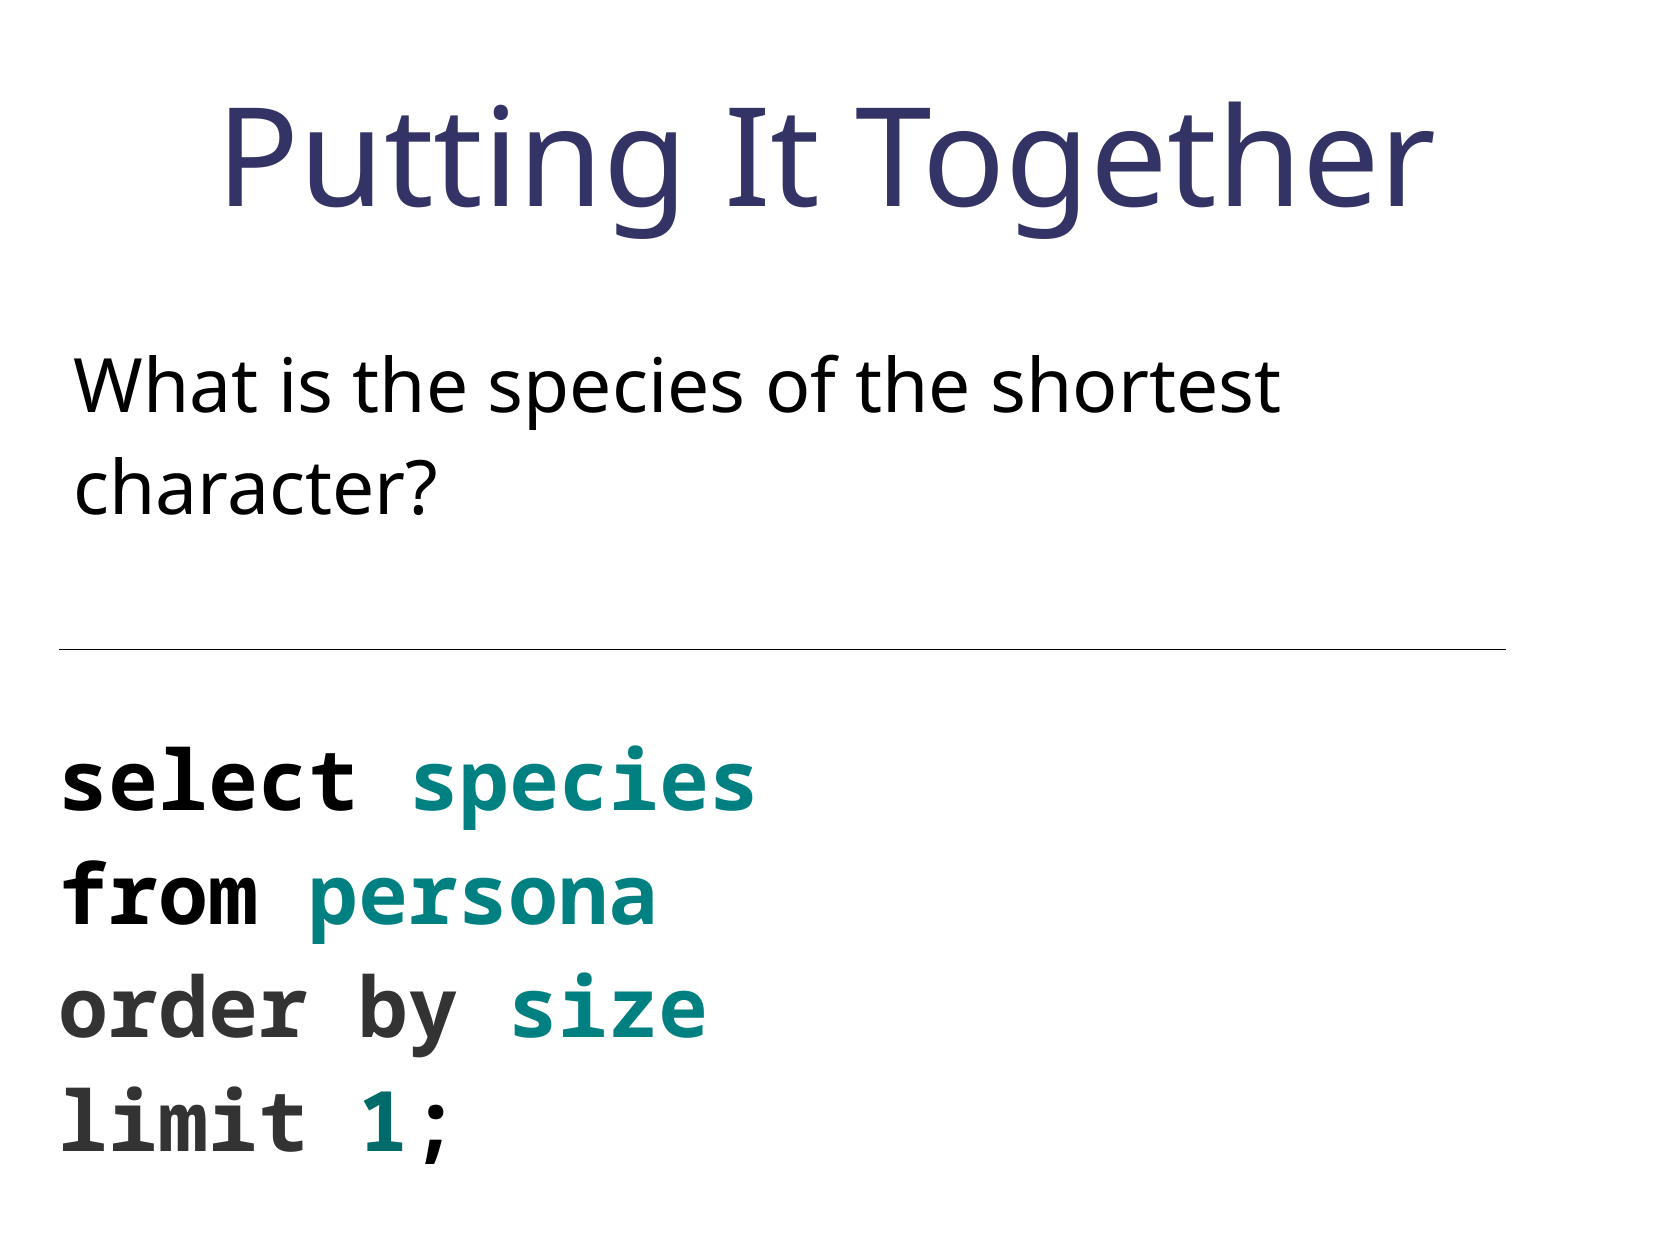

# Putting It Together
What is the species of the shortest
character?
select species
from persona
order by size
limit 1;